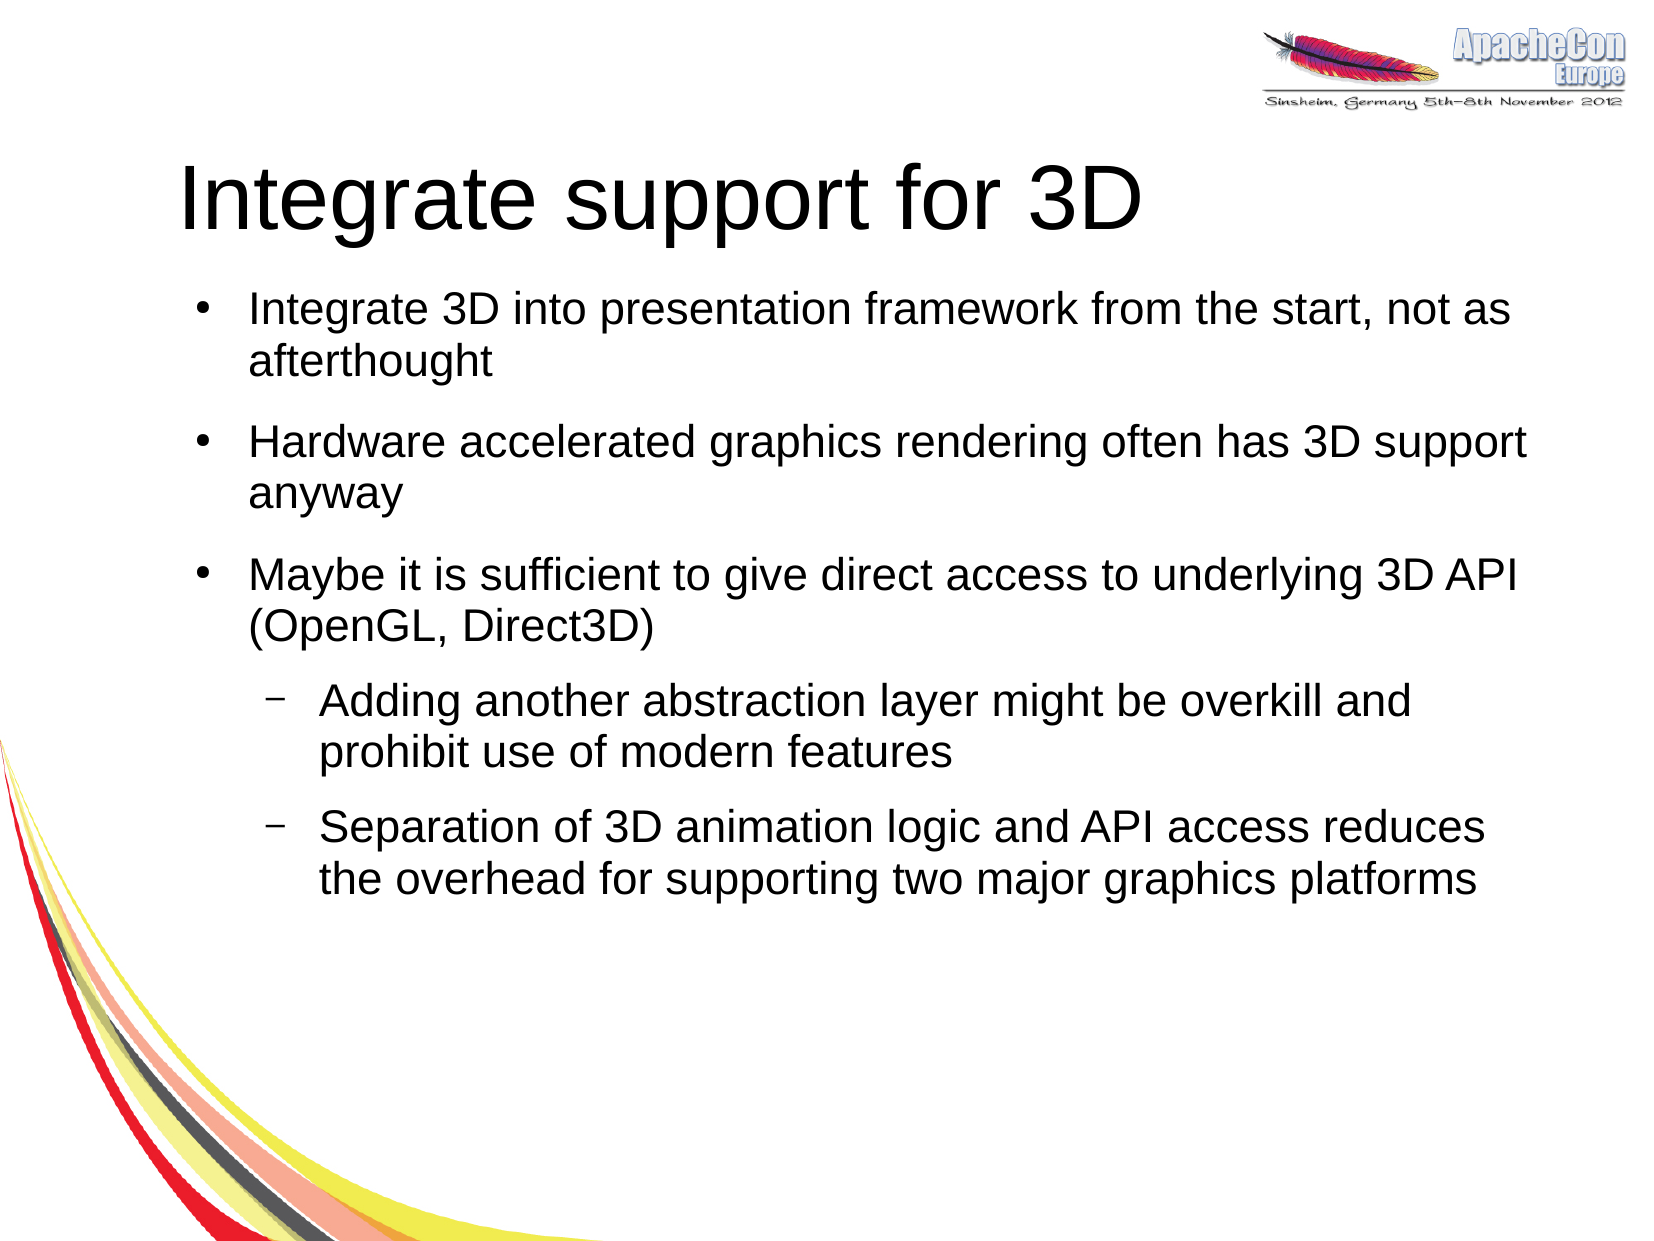

# Integrate support for 3D
Integrate 3D into presentation framework from the start, not as afterthought
Hardware accelerated graphics rendering often has 3D support anyway
Maybe it is sufficient to give direct access to underlying 3D API (OpenGL, Direct3D)
Adding another abstraction layer might be overkill and prohibit use of modern features
Separation of 3D animation logic and API access reduces the overhead for supporting two major graphics platforms